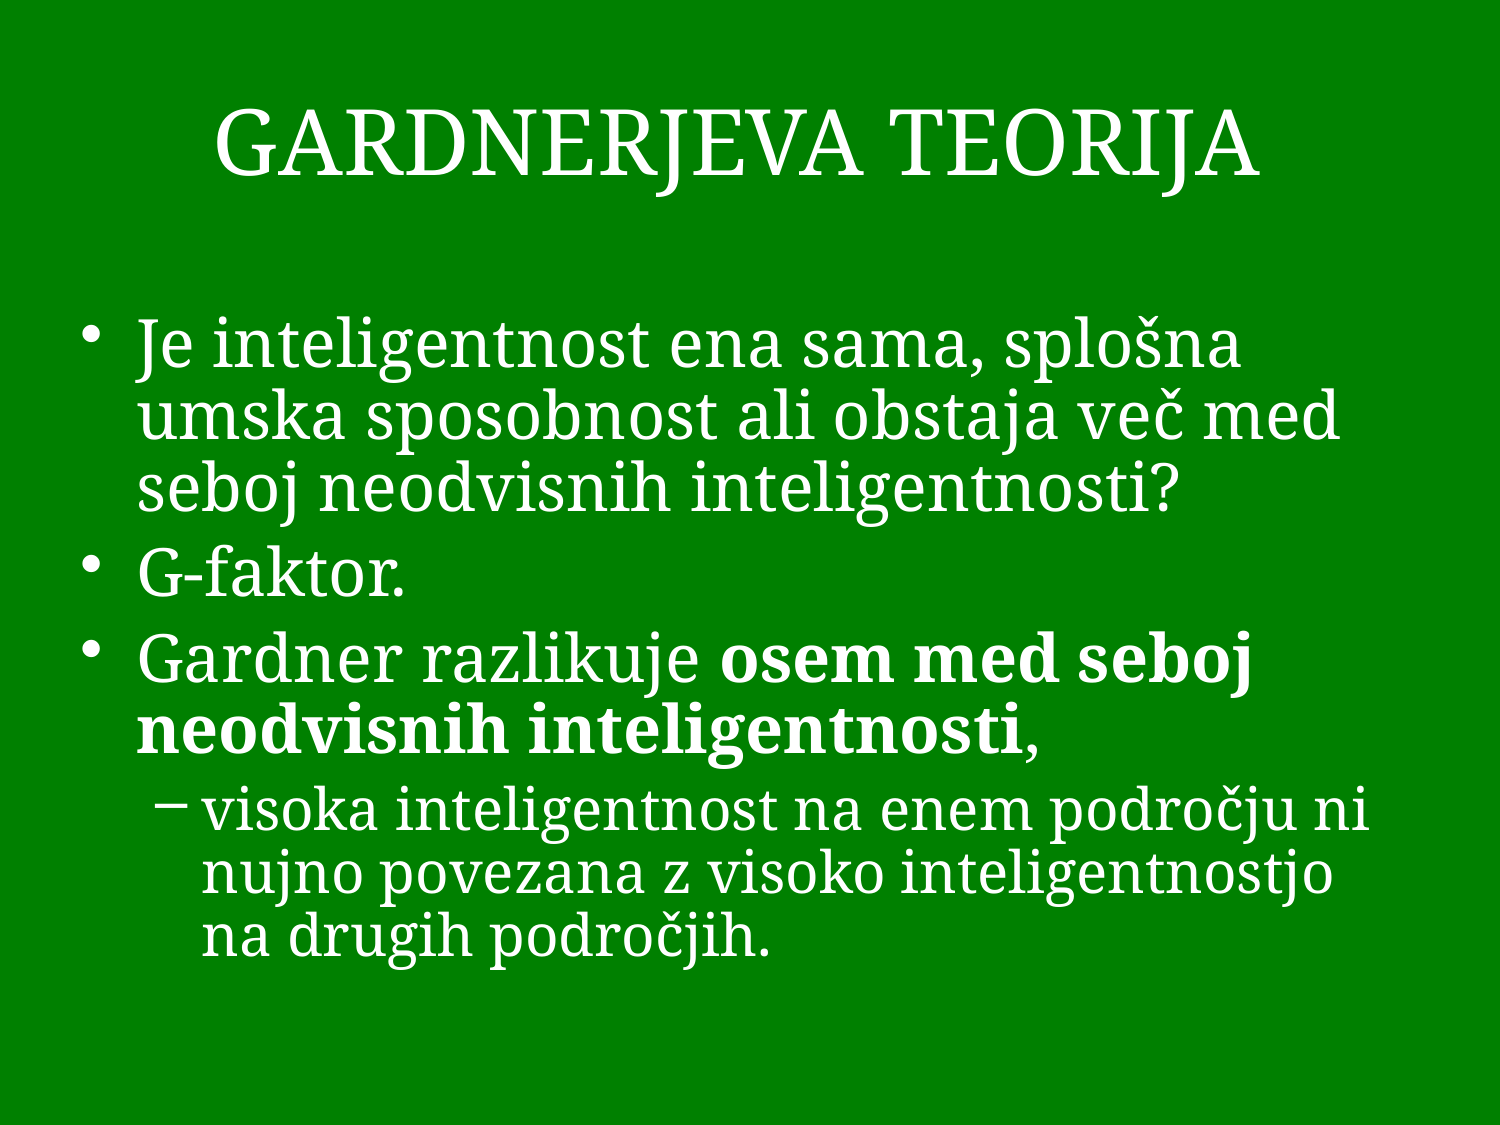

# GARDNERJEVA TEORIJA
Je inteligentnost ena sama, splošna umska sposobnost ali obstaja več med seboj neodvisnih inteligentnosti?
G-faktor.
Gardner razlikuje osem med seboj neodvisnih inteligentnosti,
visoka inteligentnost na enem področju ni nujno povezana z visoko inteligentnostjo na drugih področjih.